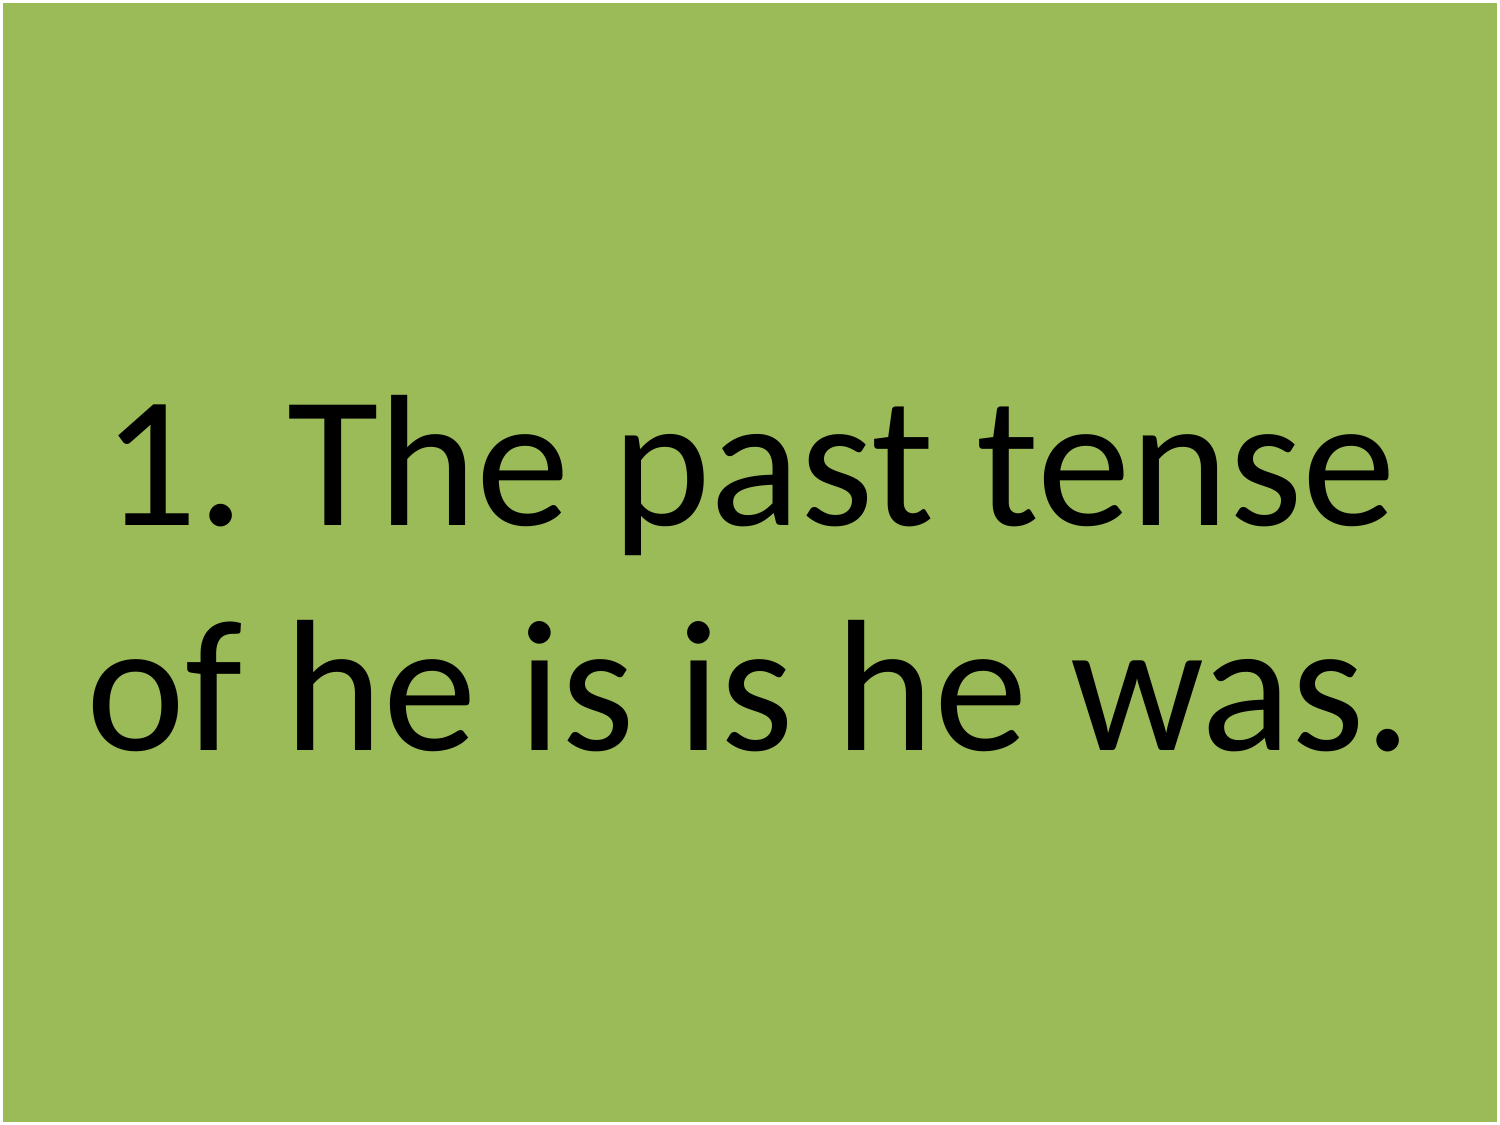

# 1. The past tense of he is is he was.